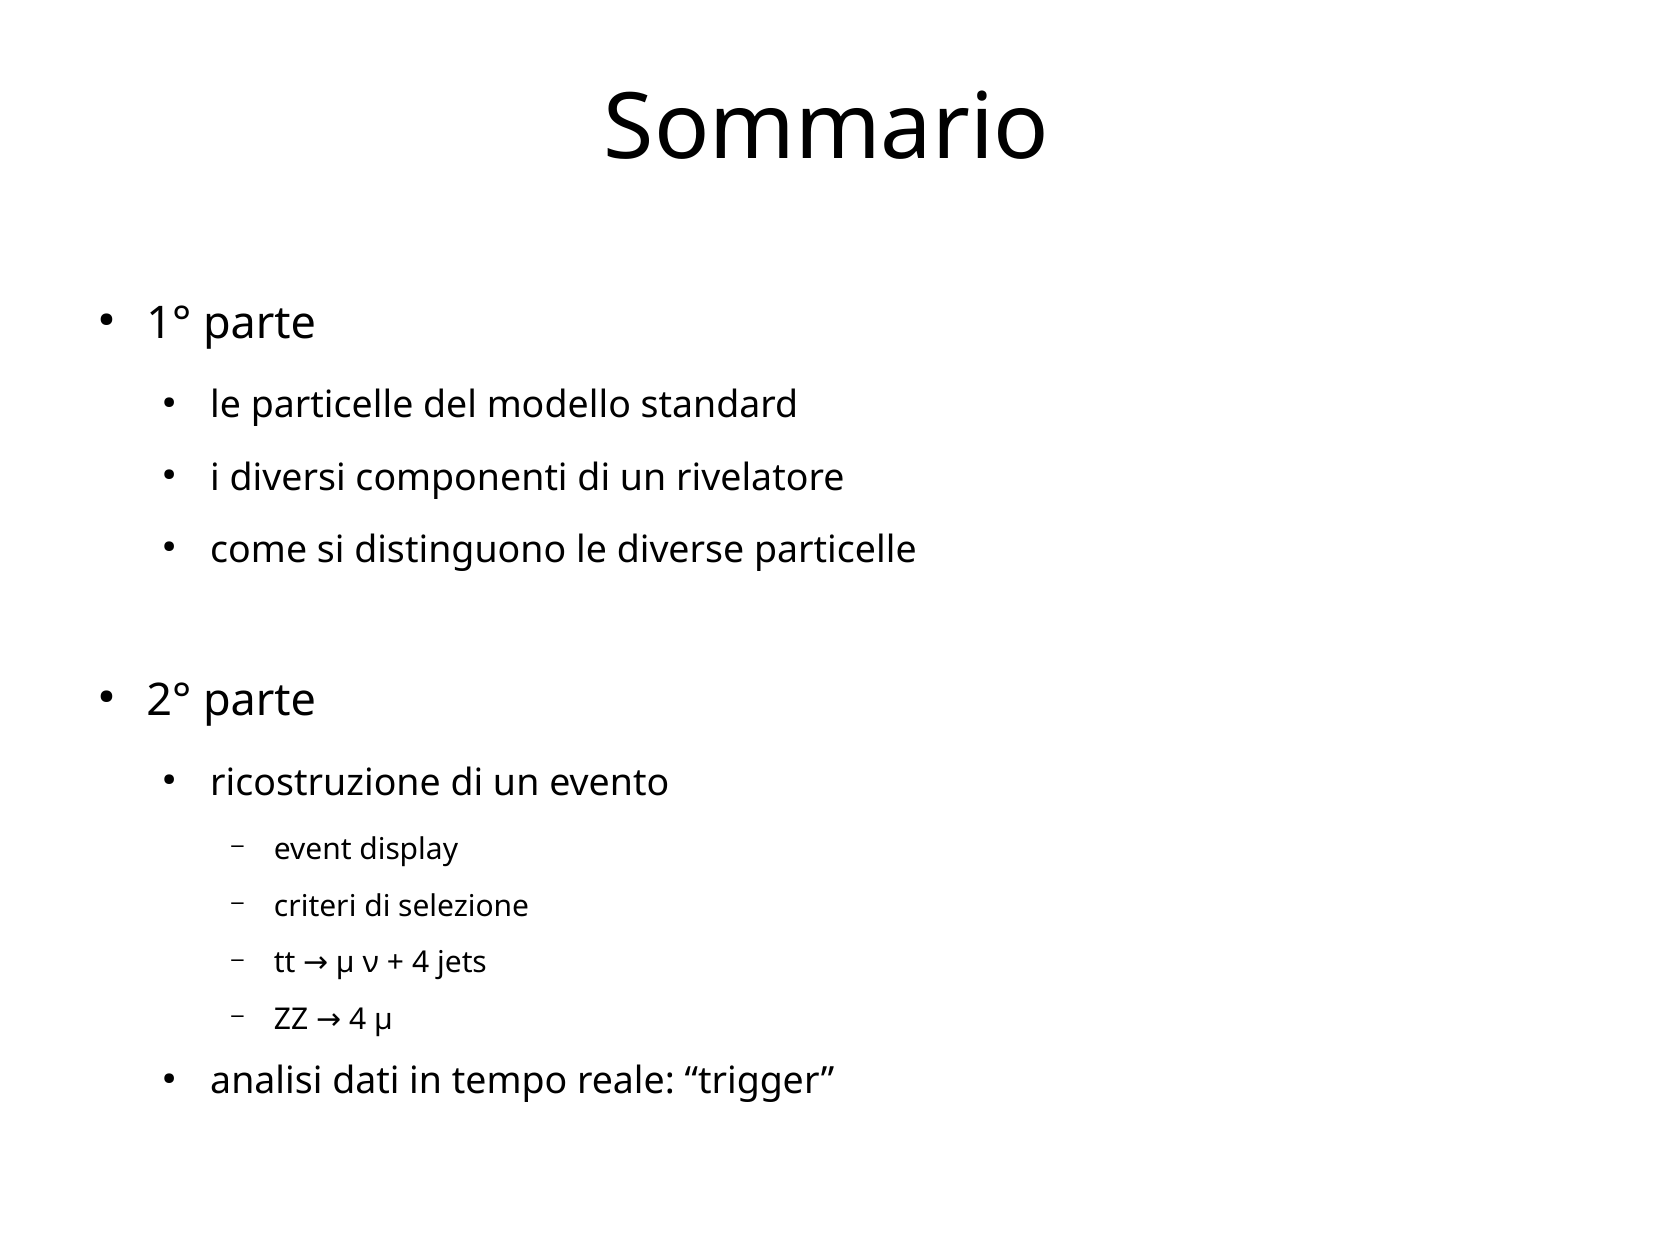

# Sommario
1° parte
le particelle del modello standard
i diversi componenti di un rivelatore
come si distinguono le diverse particelle
2° parte
ricostruzione di un evento
event display
criteri di selezione
tt → µ ν + 4 jets
ZZ → 4 µ
analisi dati in tempo reale: “trigger”